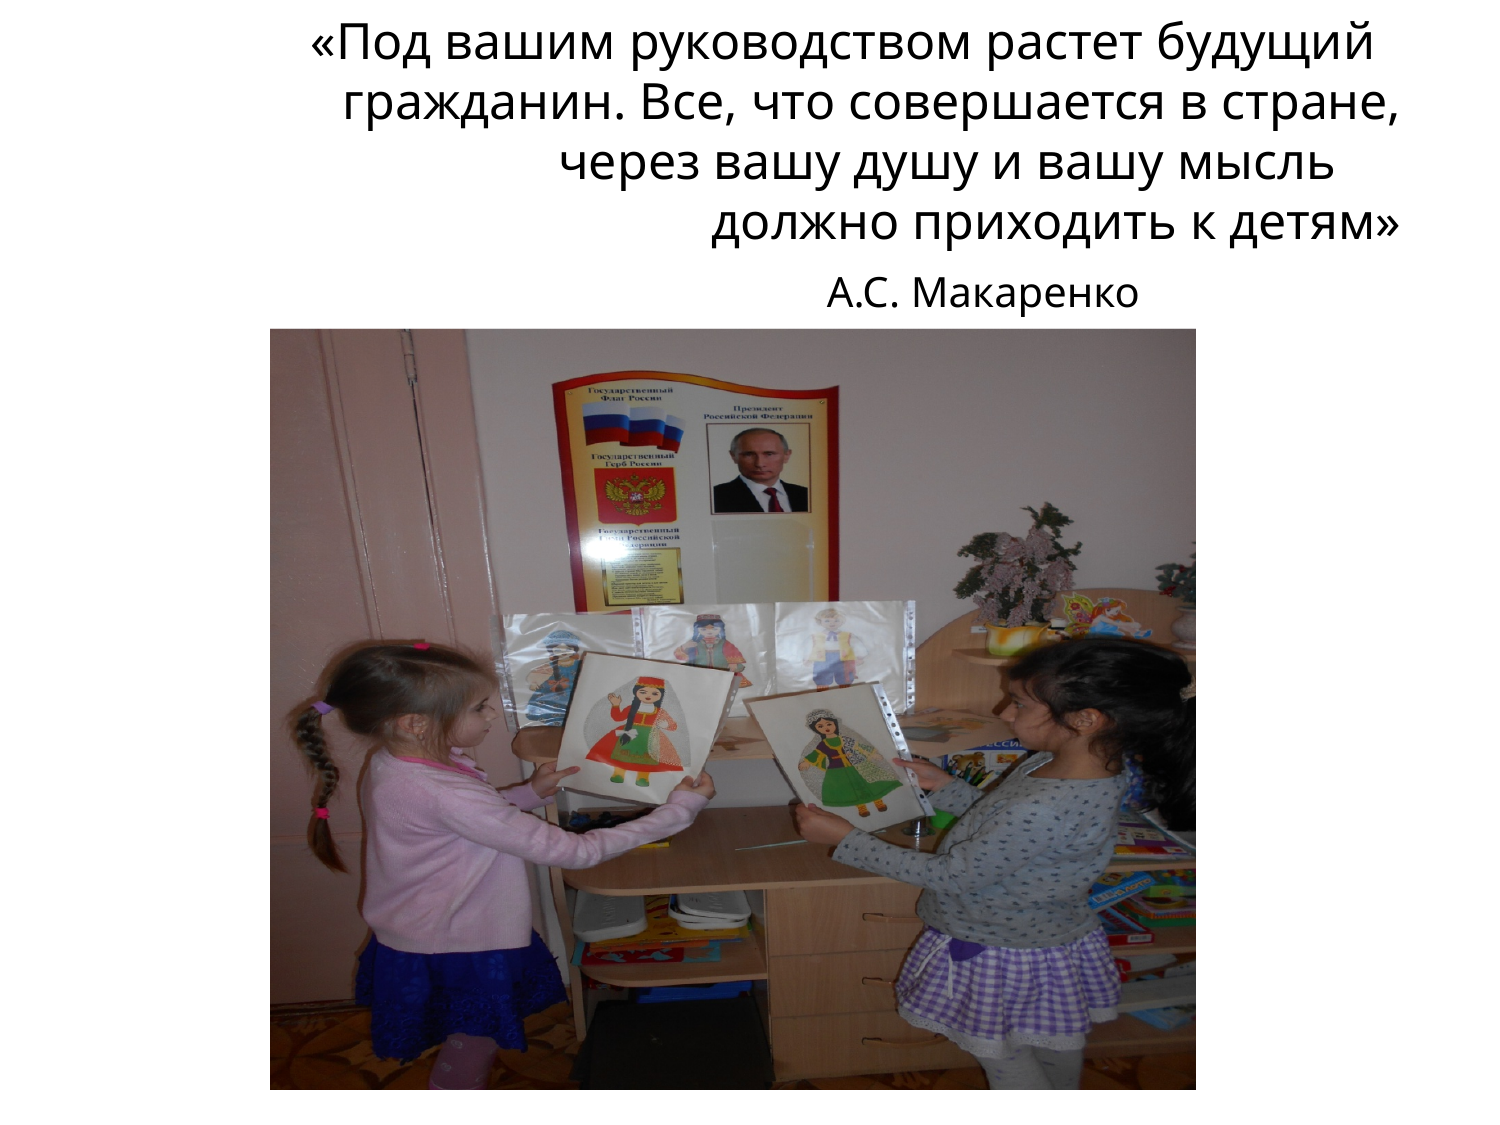

«Под вашим руководством растет будущий
гражданин. Все, что совершается в стране,
через вашу душу и вашу мысль
должно приходить к детям»
 А.С. Макаренко